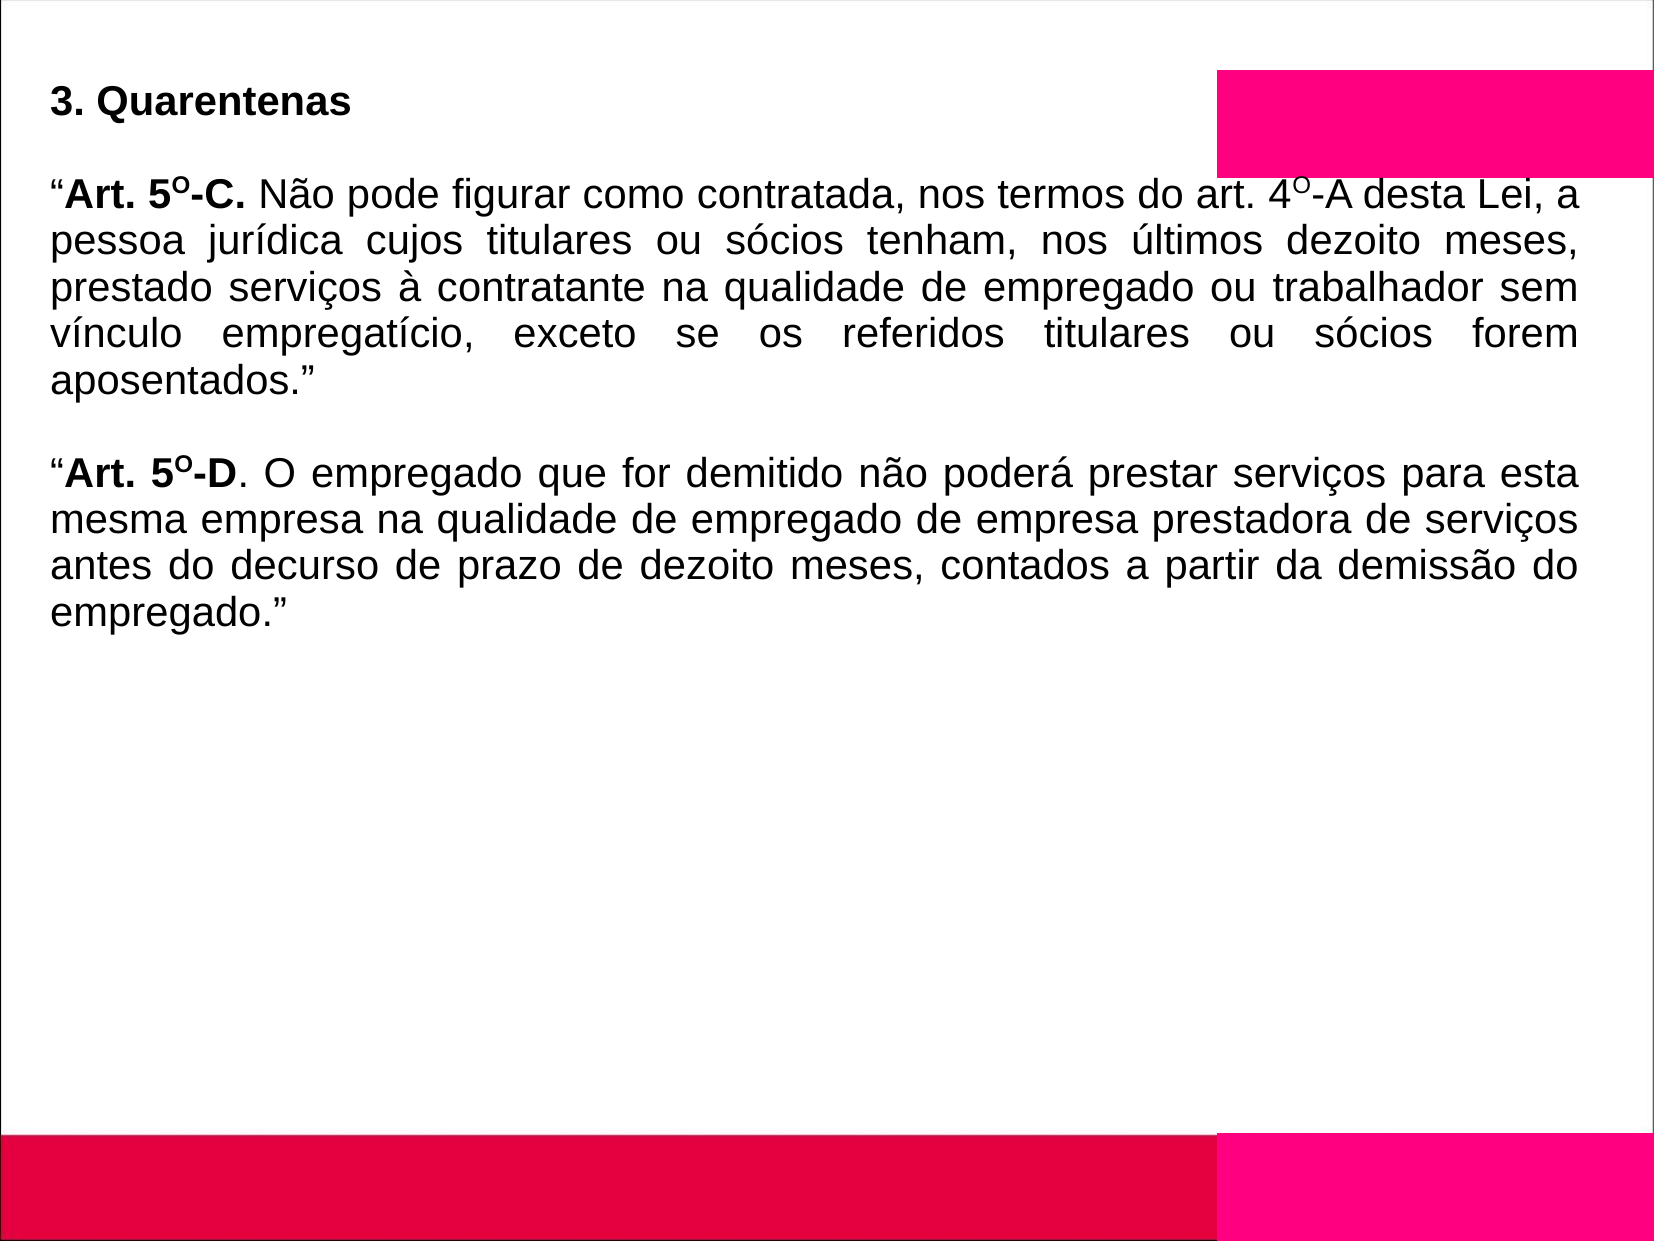

3. Quarentenas
“Art. 5O-C. Não pode figurar como contratada, nos termos do art. 4O-A desta Lei, a pessoa jurídica cujos titulares ou sócios tenham, nos últimos dezoito meses, prestado serviços à contratante na qualidade de empregado ou trabalhador sem vínculo empregatício, exceto se os referidos titulares ou sócios forem aposentados.”
“Art. 5O-D. O empregado que for demitido não poderá prestar serviços para esta mesma empresa na qualidade de empregado de empresa prestadora de serviços antes do decurso de prazo de dezoito meses, contados a partir da demissão do empregado.”